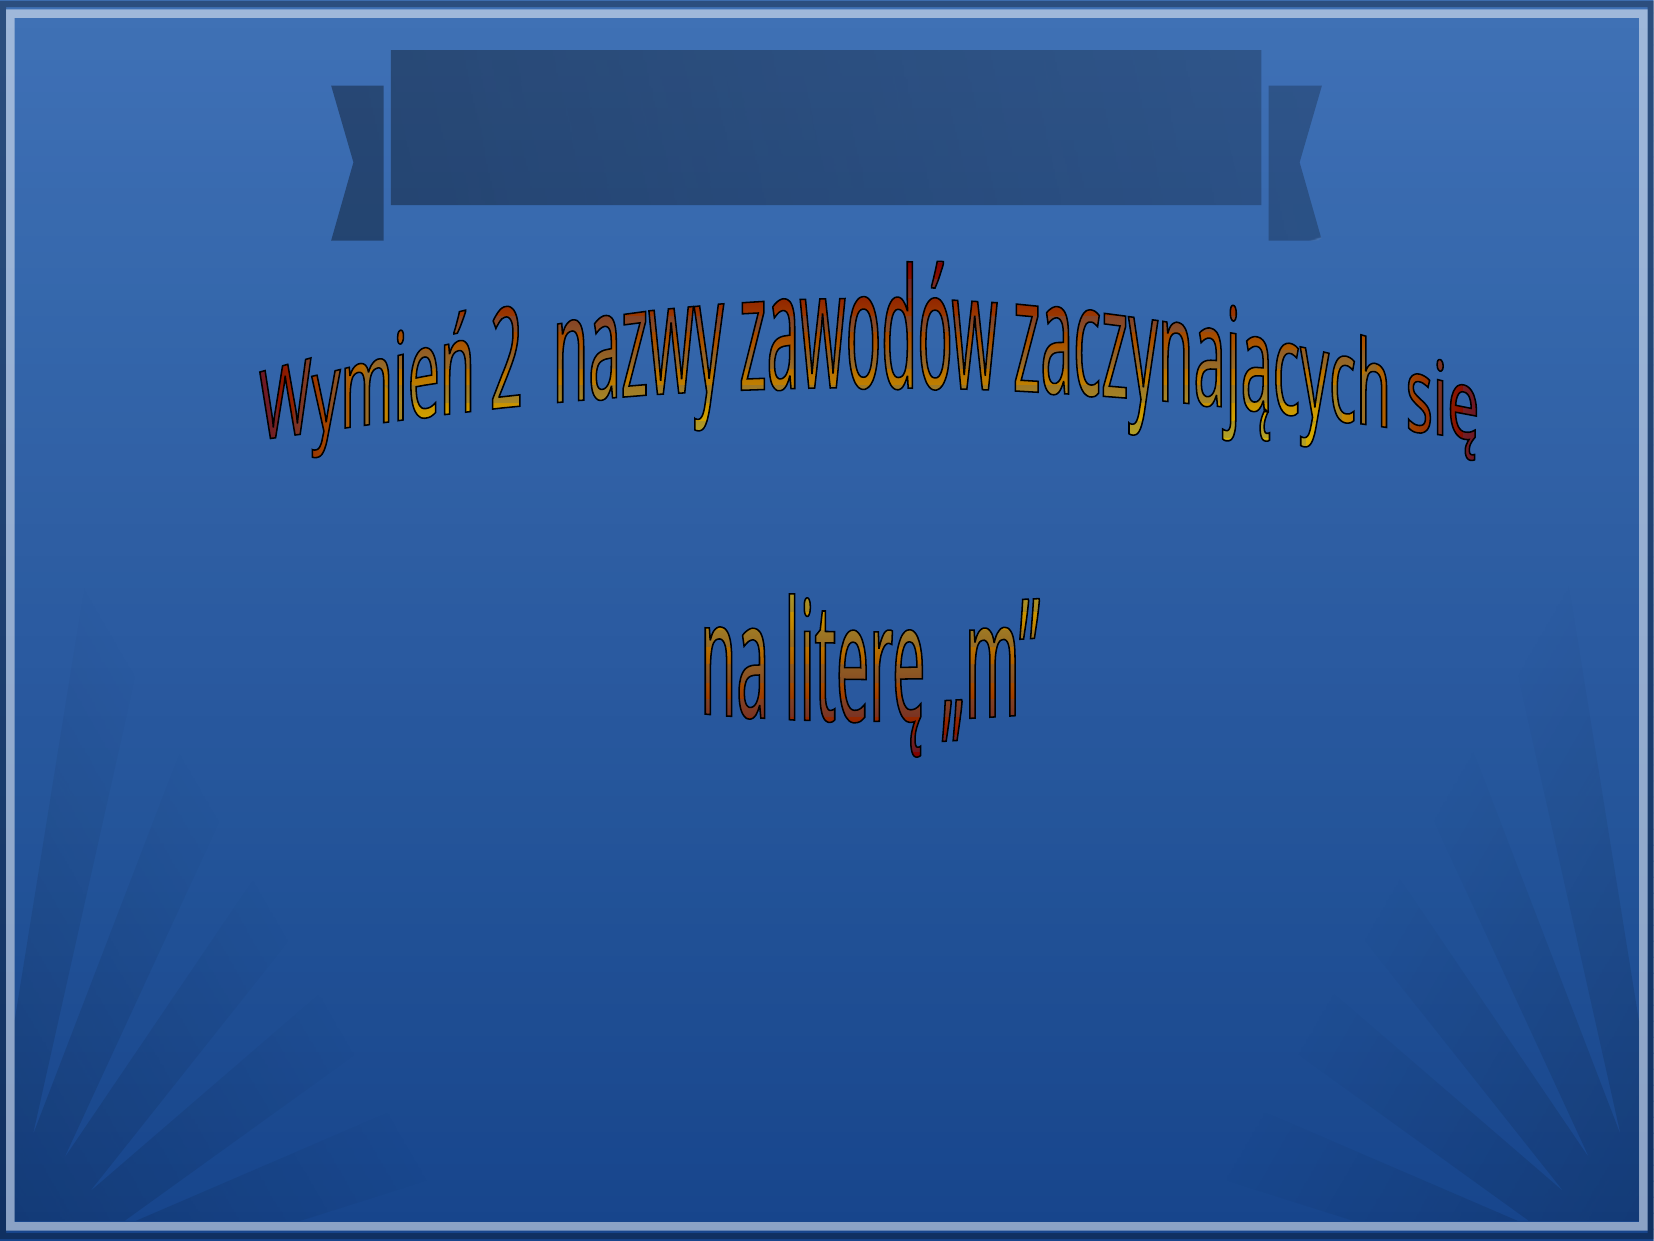

Wymień 2 nazwy zawodów zaczynających się
na literę „m”